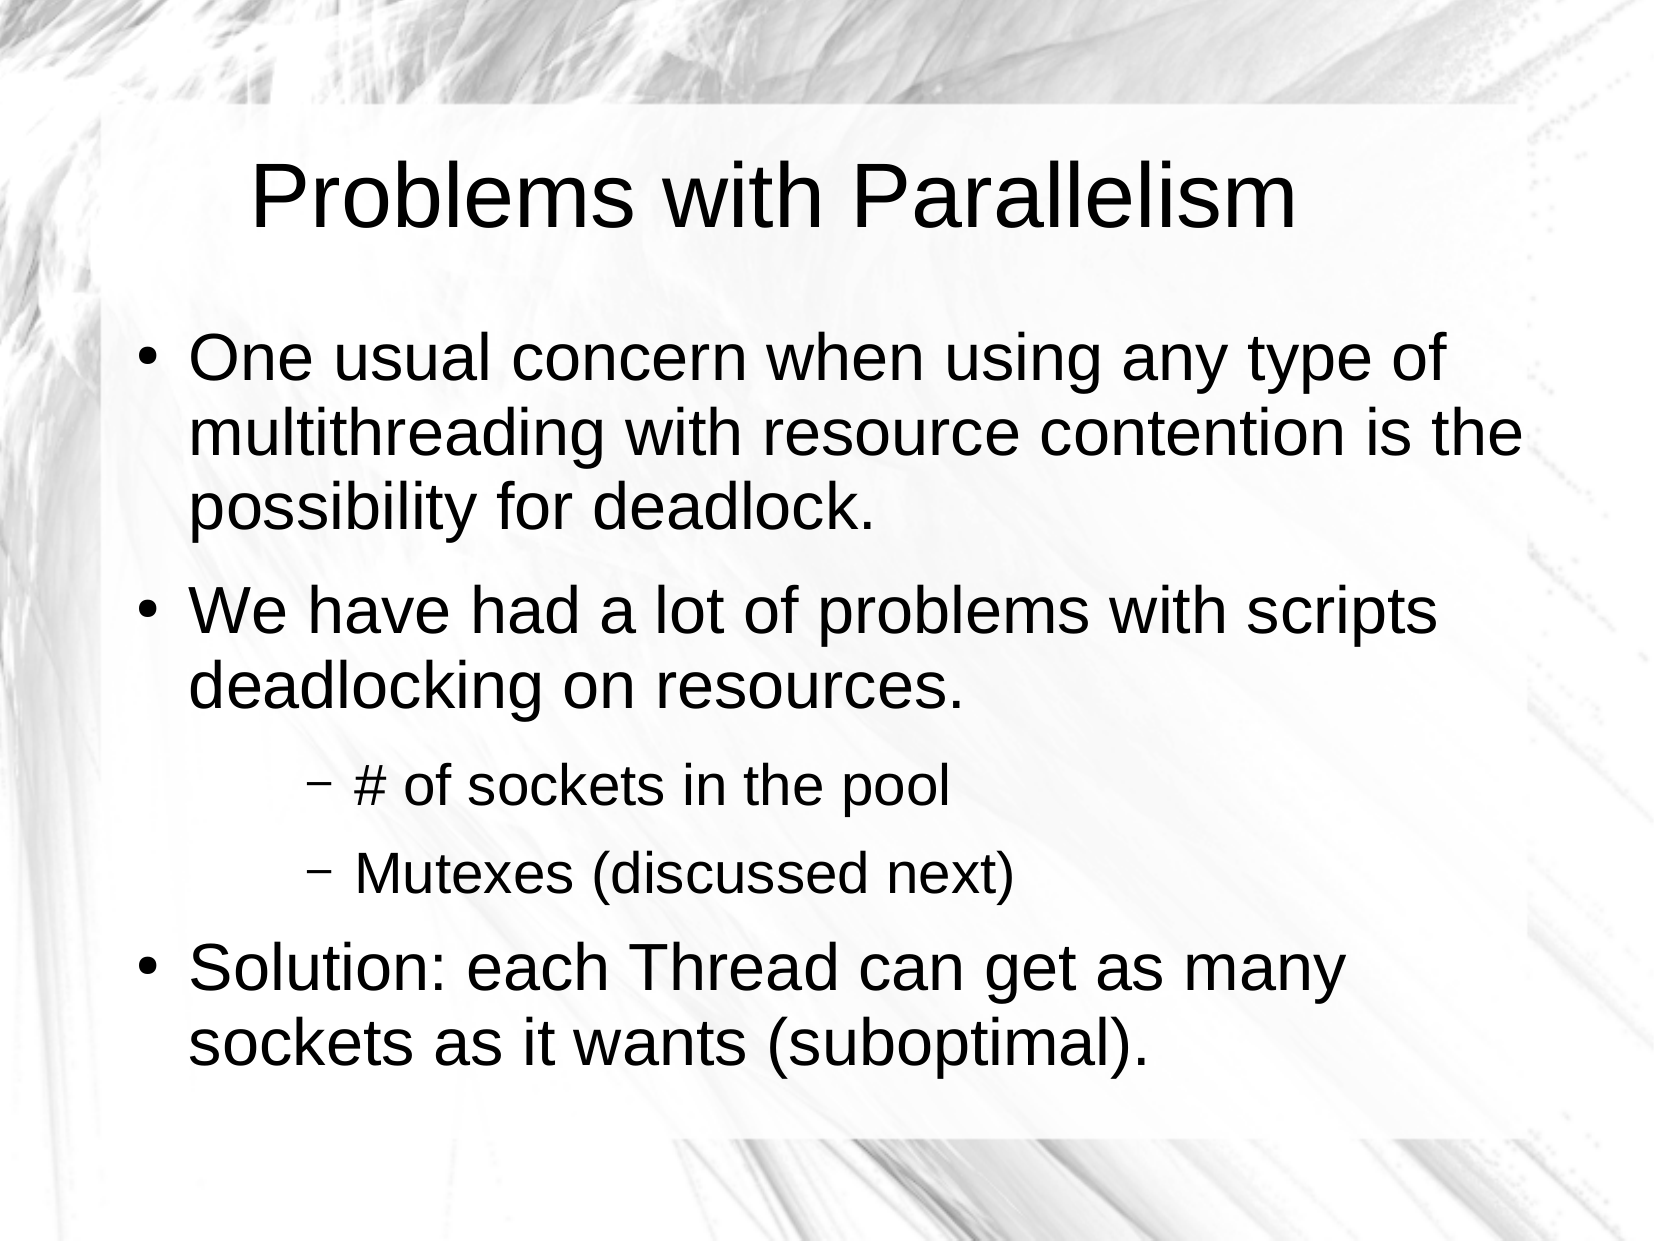

# Problems with Parallelism
One usual concern when using any type of multithreading with resource contention is the possibility for deadlock.
We have had a lot of problems with scripts deadlocking on resources.
# of sockets in the pool
Mutexes (discussed next)
Solution: each Thread can get as many sockets as it wants (suboptimal).